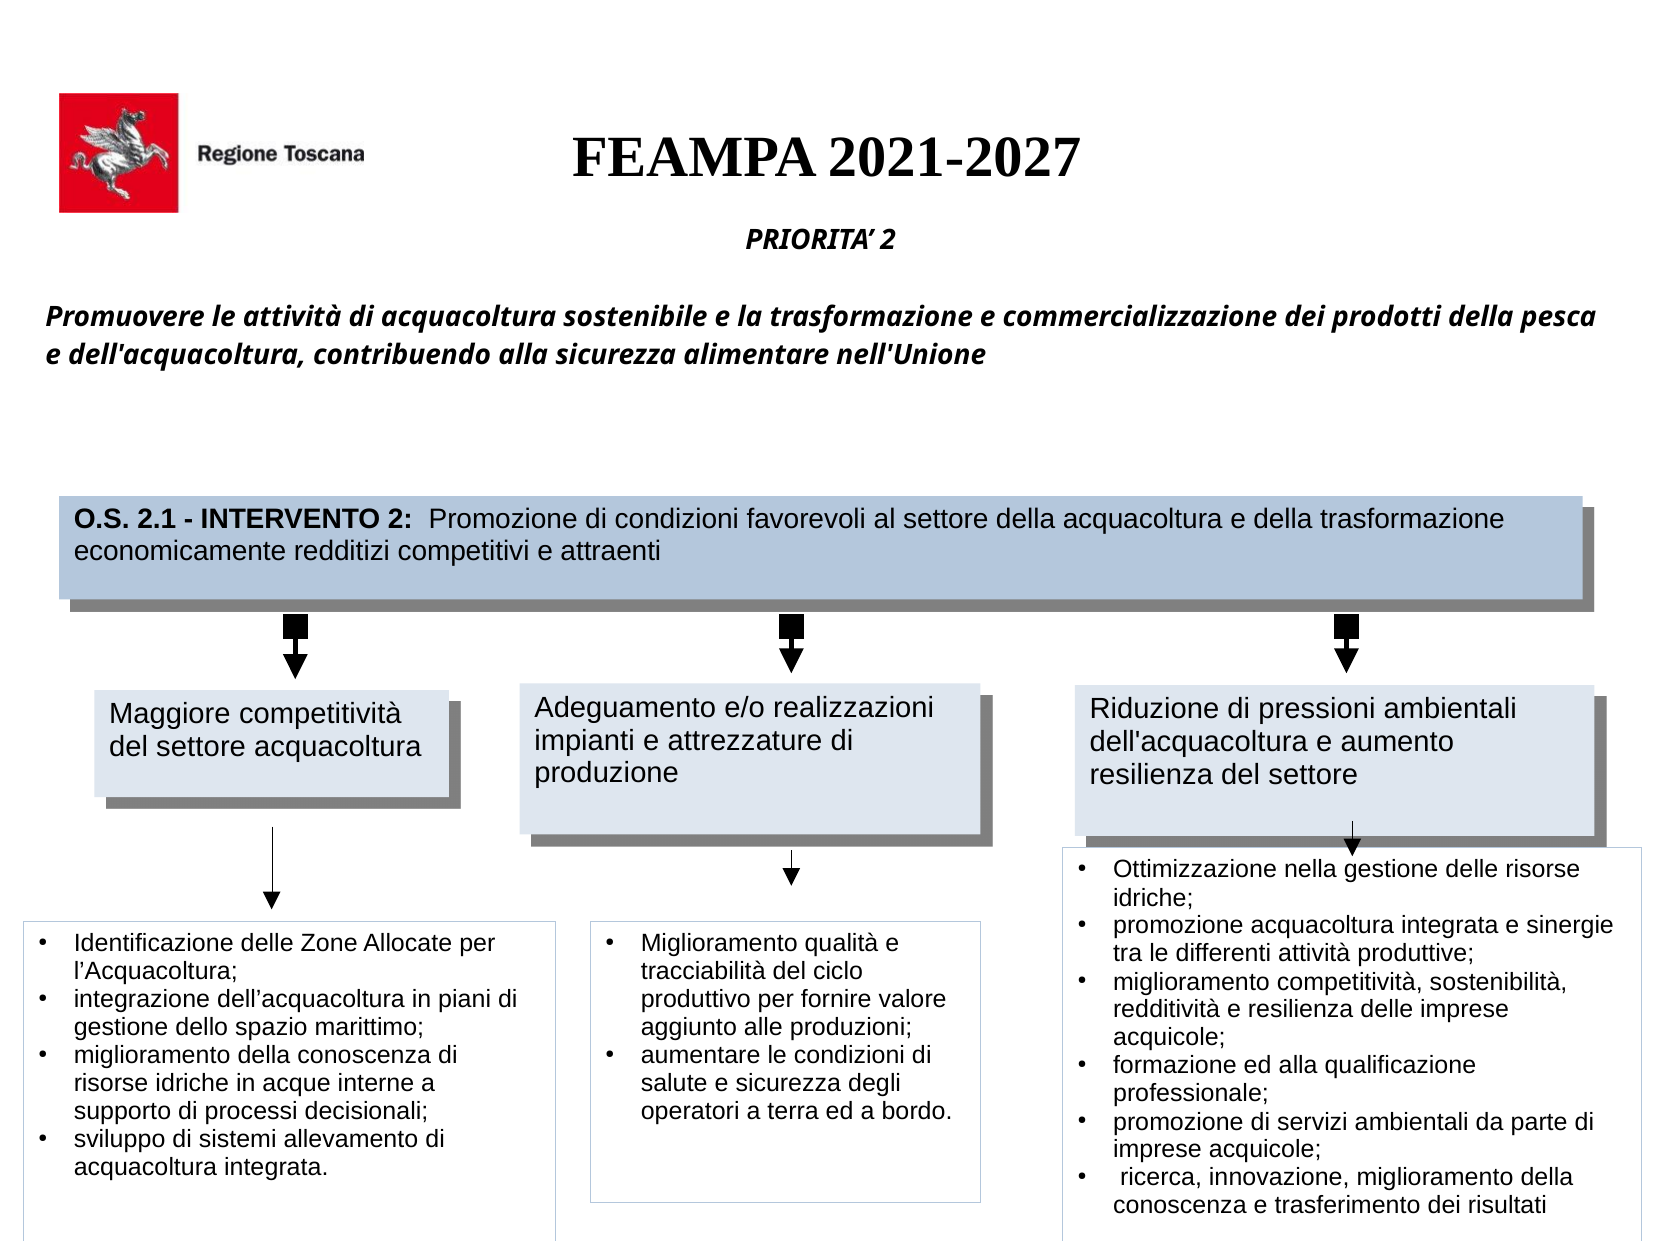

# FEAMPA 2021-2027
PRIORITA’ 2
Promuovere le attività di acquacoltura sostenibile e la trasformazione e commercializzazione dei prodotti della pesca e dell'acquacoltura, contribuendo alla sicurezza alimentare nell'Unione
O.S. 2.1 - INTERVENTO 2: Promozione di condizioni favorevoli al settore della acquacoltura e della trasformazione economicamente redditizi competitivi e attraenti
Adeguamento e/o realizzazioni impianti e attrezzature di produzione
Riduzione di pressioni ambientali dell'acquacoltura e aumento resilienza del settore
Maggiore competitività del settore acquacoltura
Ottimizzazione nella gestione delle risorse idriche;
promozione acquacoltura integrata e sinergie tra le differenti attività produttive;
miglioramento competitività, sostenibilità, redditività e resilienza delle imprese acquicole;
formazione ed alla qualificazione professionale;
promozione di servizi ambientali da parte di imprese acquicole;
 ricerca, innovazione, miglioramento della conoscenza e trasferimento dei risultati
Identificazione delle Zone Allocate per l’Acquacoltura;
integrazione dell’acquacoltura in piani di gestione dello spazio marittimo;
miglioramento della conoscenza di risorse idriche in acque interne a supporto di processi decisionali;
sviluppo di sistemi allevamento di acquacoltura integrata.
Miglioramento qualità e tracciabilità del ciclo produttivo per fornire valore aggiunto alle produzioni;
aumentare le condizioni di salute e sicurezza degli operatori a terra ed a bordo.